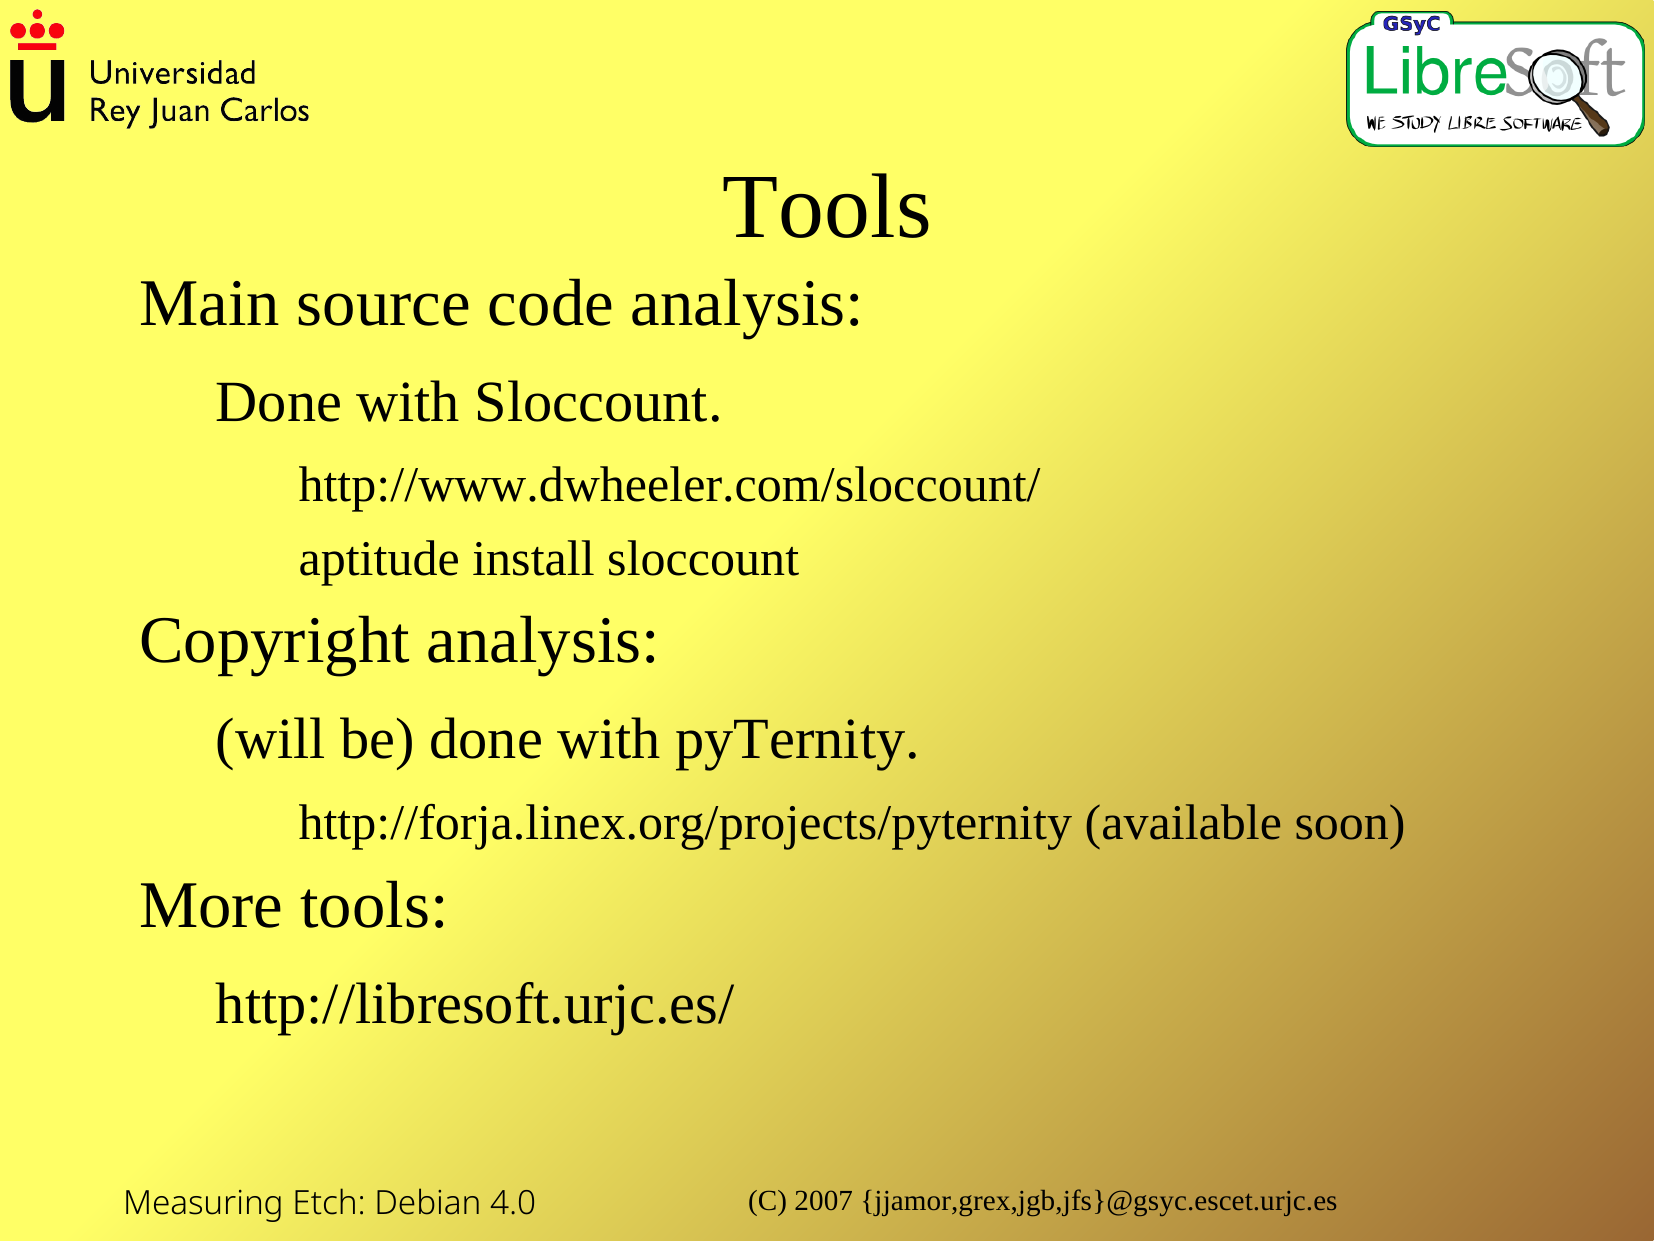

# Tools
Main source code analysis:
Done with Sloccount.
http://www.dwheeler.com/sloccount/
aptitude install sloccount
Copyright analysis:
(will be) done with pyTernity.
http://forja.linex.org/projects/pyternity (available soon)
More tools:
http://libresoft.urjc.es/